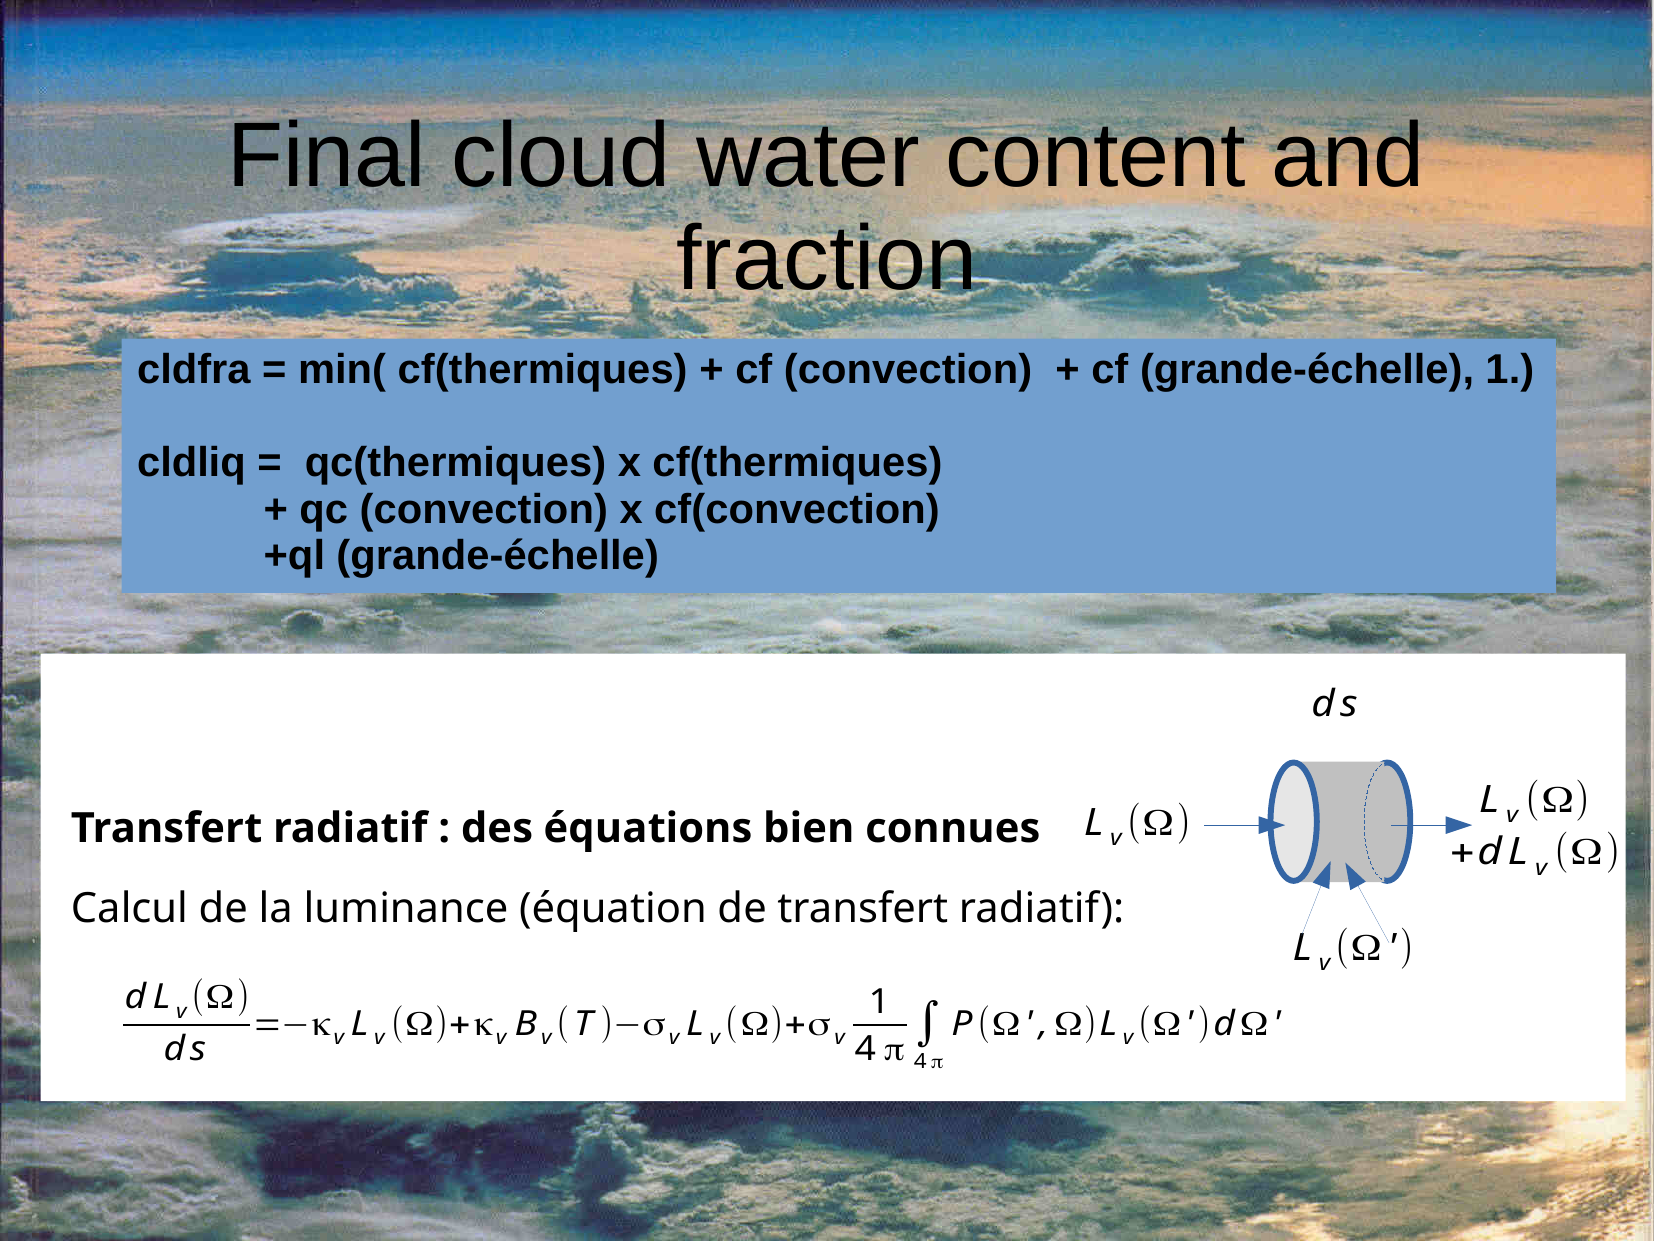

# Final cloud water content and fraction
cldfra = min( cf(thermiques) + cf (convection) + cf (grande-échelle), 1.)
cldliq = qc(thermiques) x cf(thermiques)
 + qc (convection) x cf(convection)
 +ql (grande-échelle)
Transfert radiatif : des équations bien connues
Calcul de la luminance (équation de transfert radiatif):
17